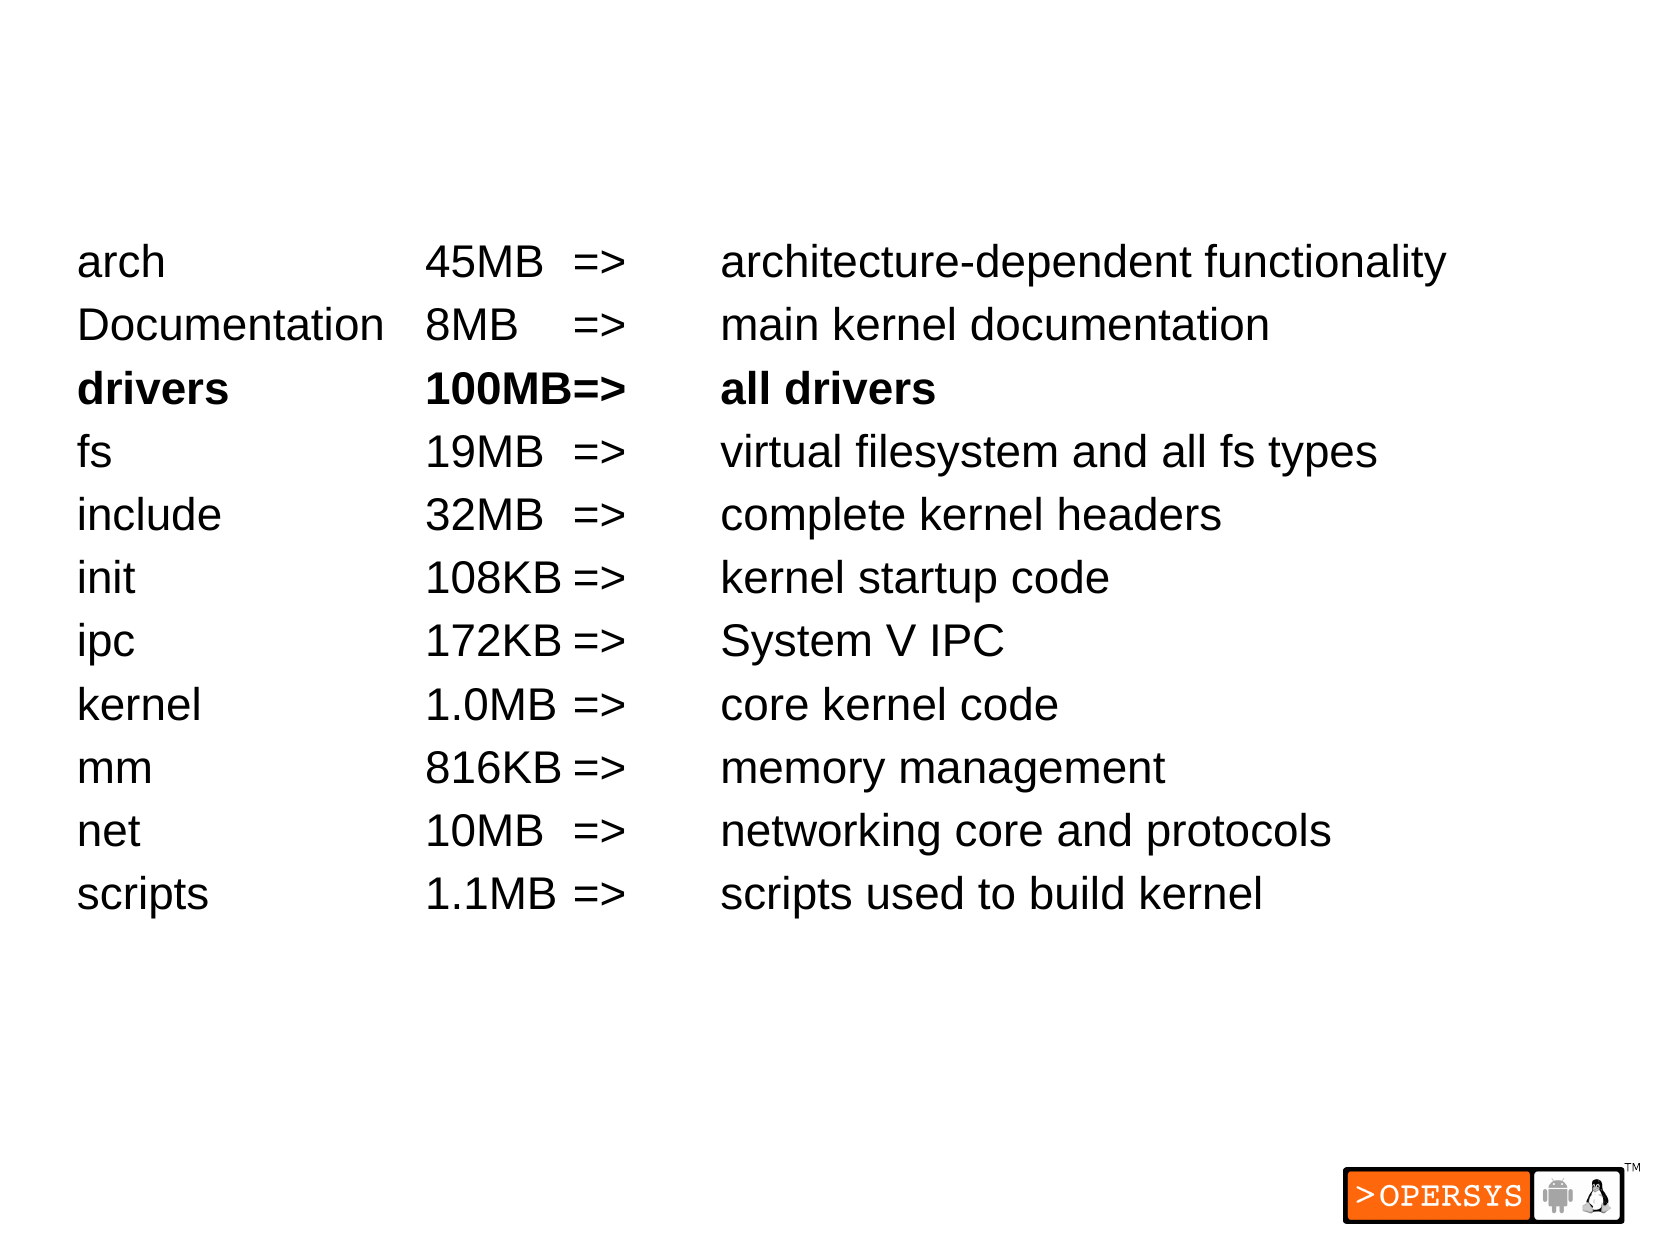

# arch				45MB	=>		architecture-dependent functionality
Documentation	8MB	=>		main kernel documentation
drivers			100MB	=>		all drivers
fs				19MB	=>		virtual filesystem and all fs types
include			32MB	=>		complete kernel headers
init				108KB	=>		kernel startup code
ipc				172KB	=>		System V IPC
kernel				1.0MB	=>		core kernel code
mm				816KB	=>		memory management
net				10MB	=>		networking core and protocols
scripts			1.1MB	=>		scripts used to build kernel